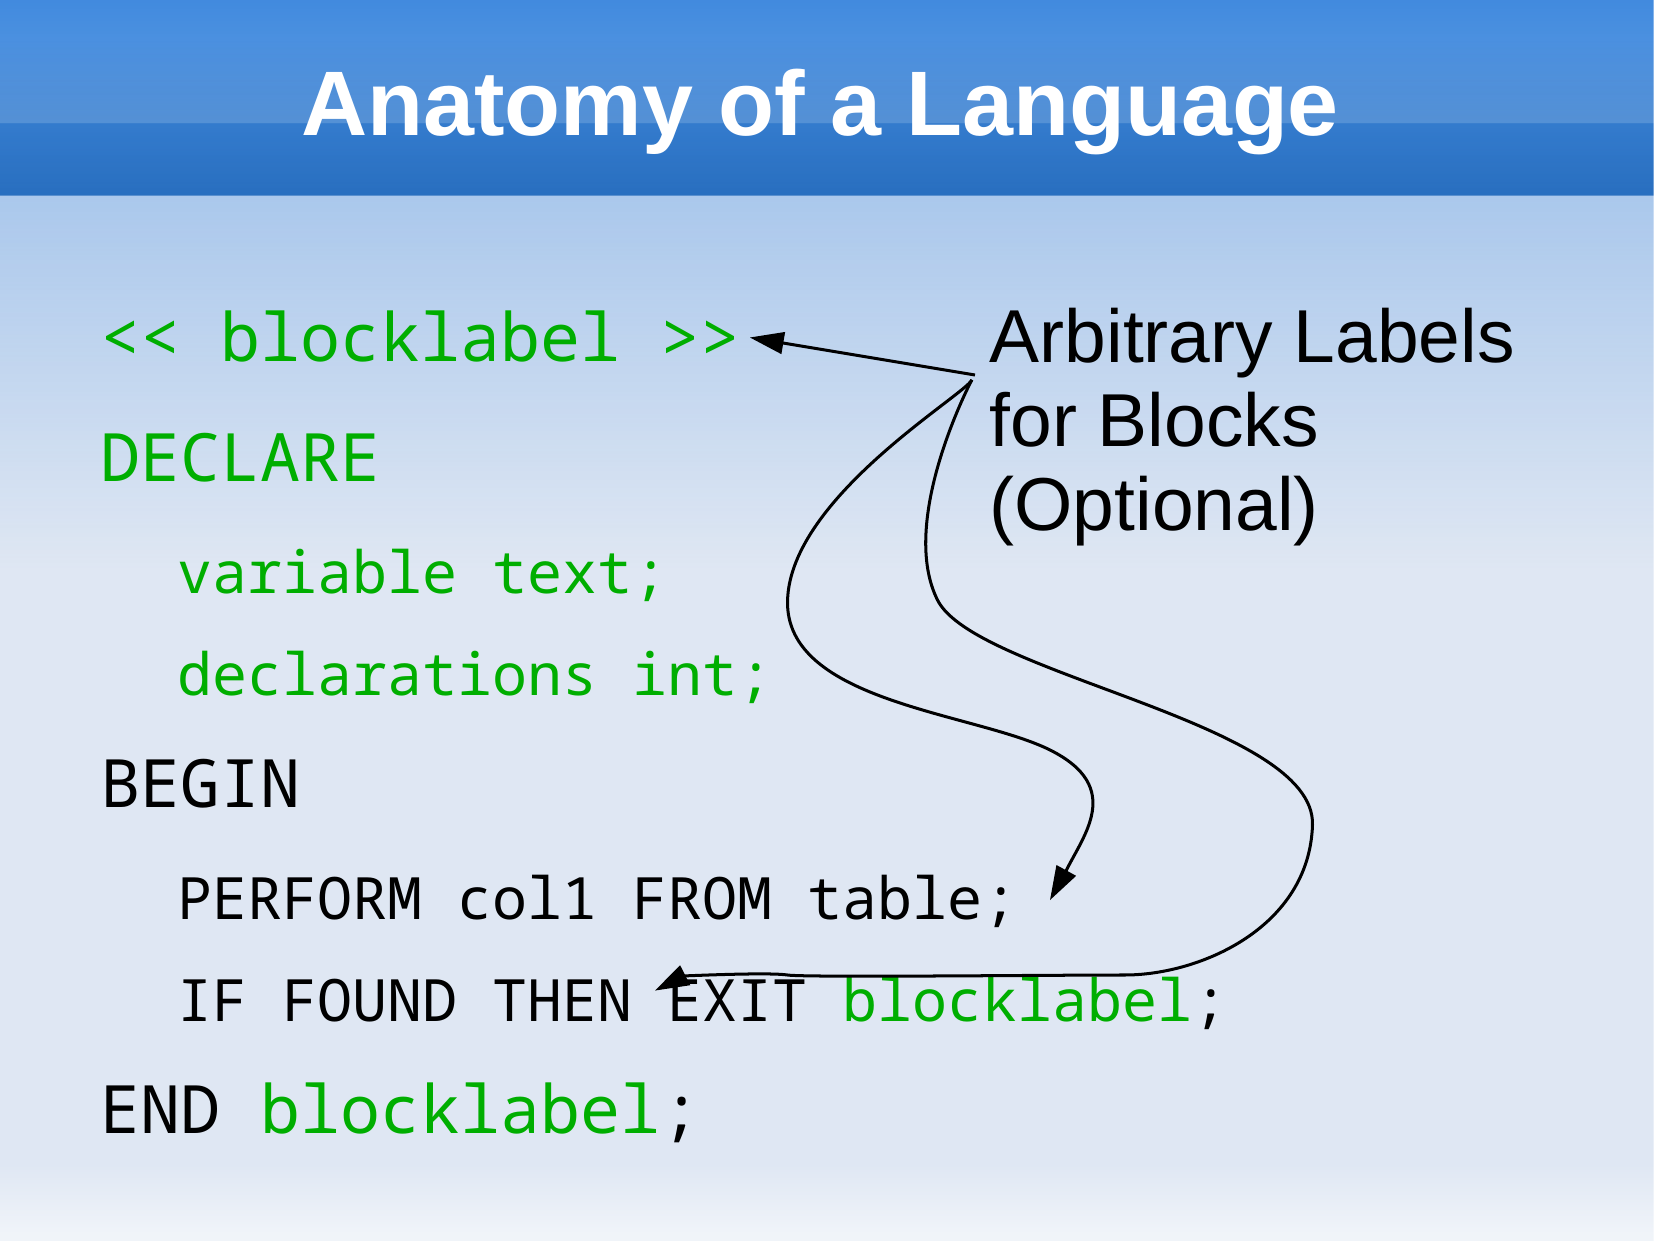

# Anatomy of a Language
Arbitrary Labels for Blocks
(Optional)
<< blocklabel >>
DECLARE
variable text;
declarations int;
BEGIN
PERFORM col1 FROM table;
IF FOUND THEN EXIT blocklabel;
END blocklabel;